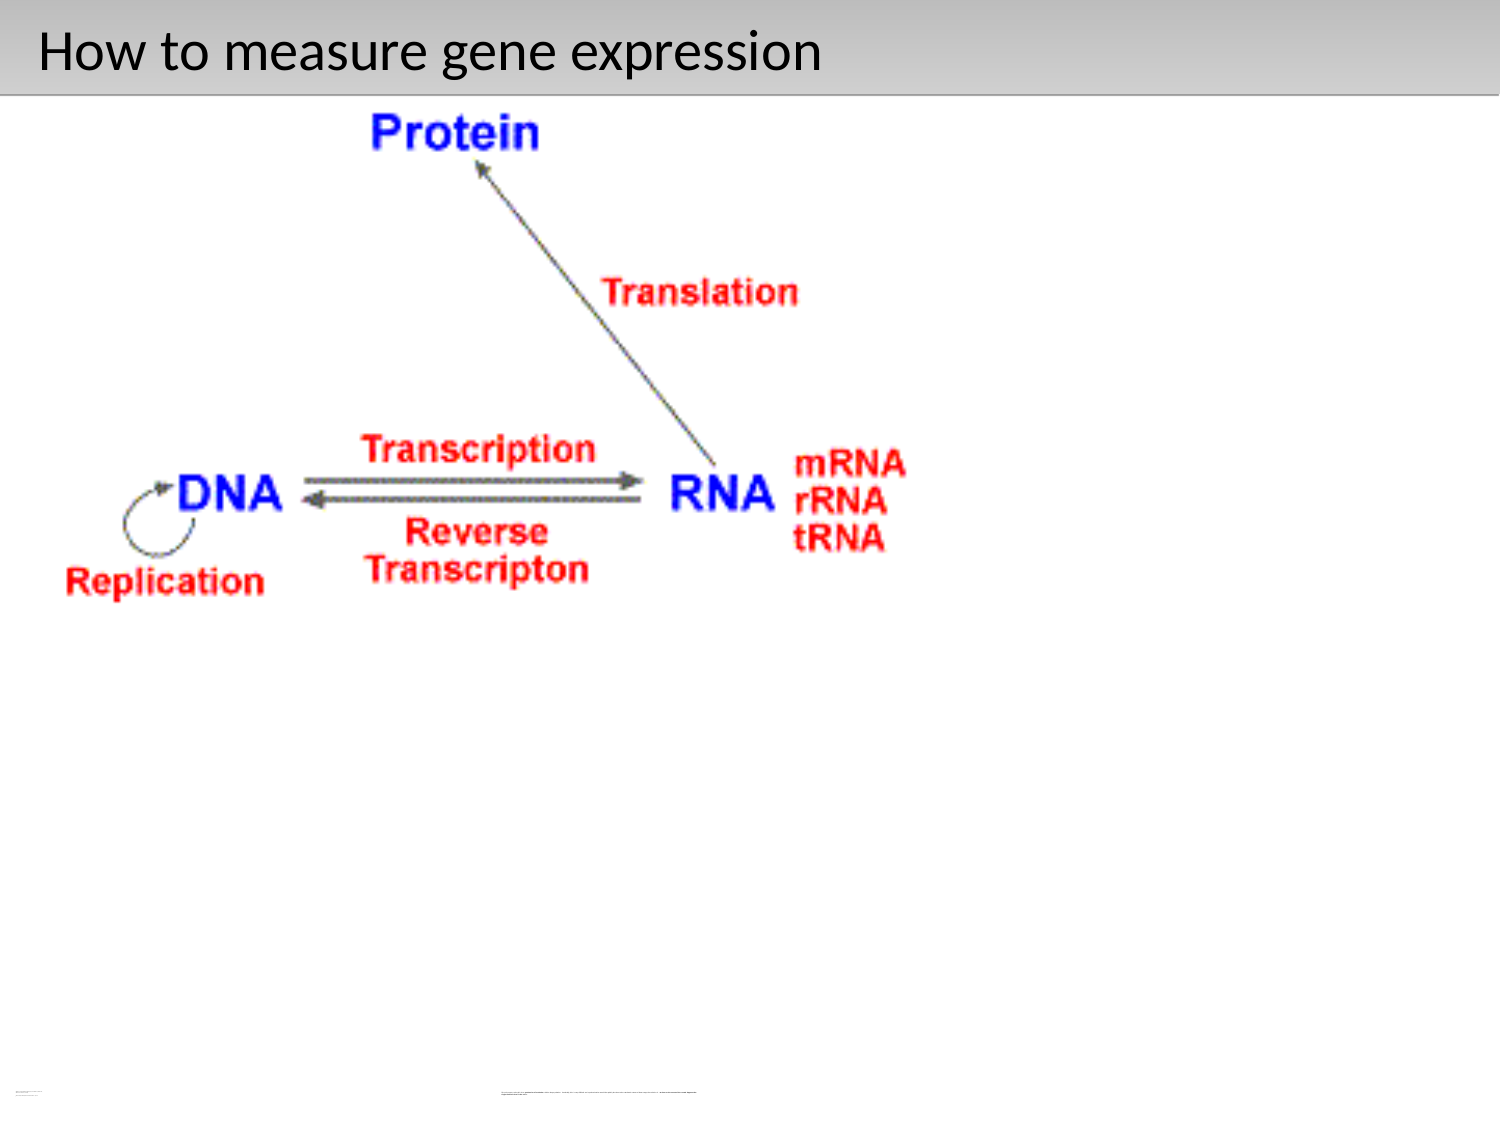

# How to measure gene expression
Expression level can be estimated by examining any of the material or processes in red;
Methods Northern Blots, Microarray
None of these provides complete or accurate information – why not?
The only way to solve this is to synchronize all molecules within the population.  Practically, this is very difficult and synchronization would be rapidly lost due to the stochastic nature of these steps; the solution is to observe the events of the central dogma at the single-molecule level in the cells .